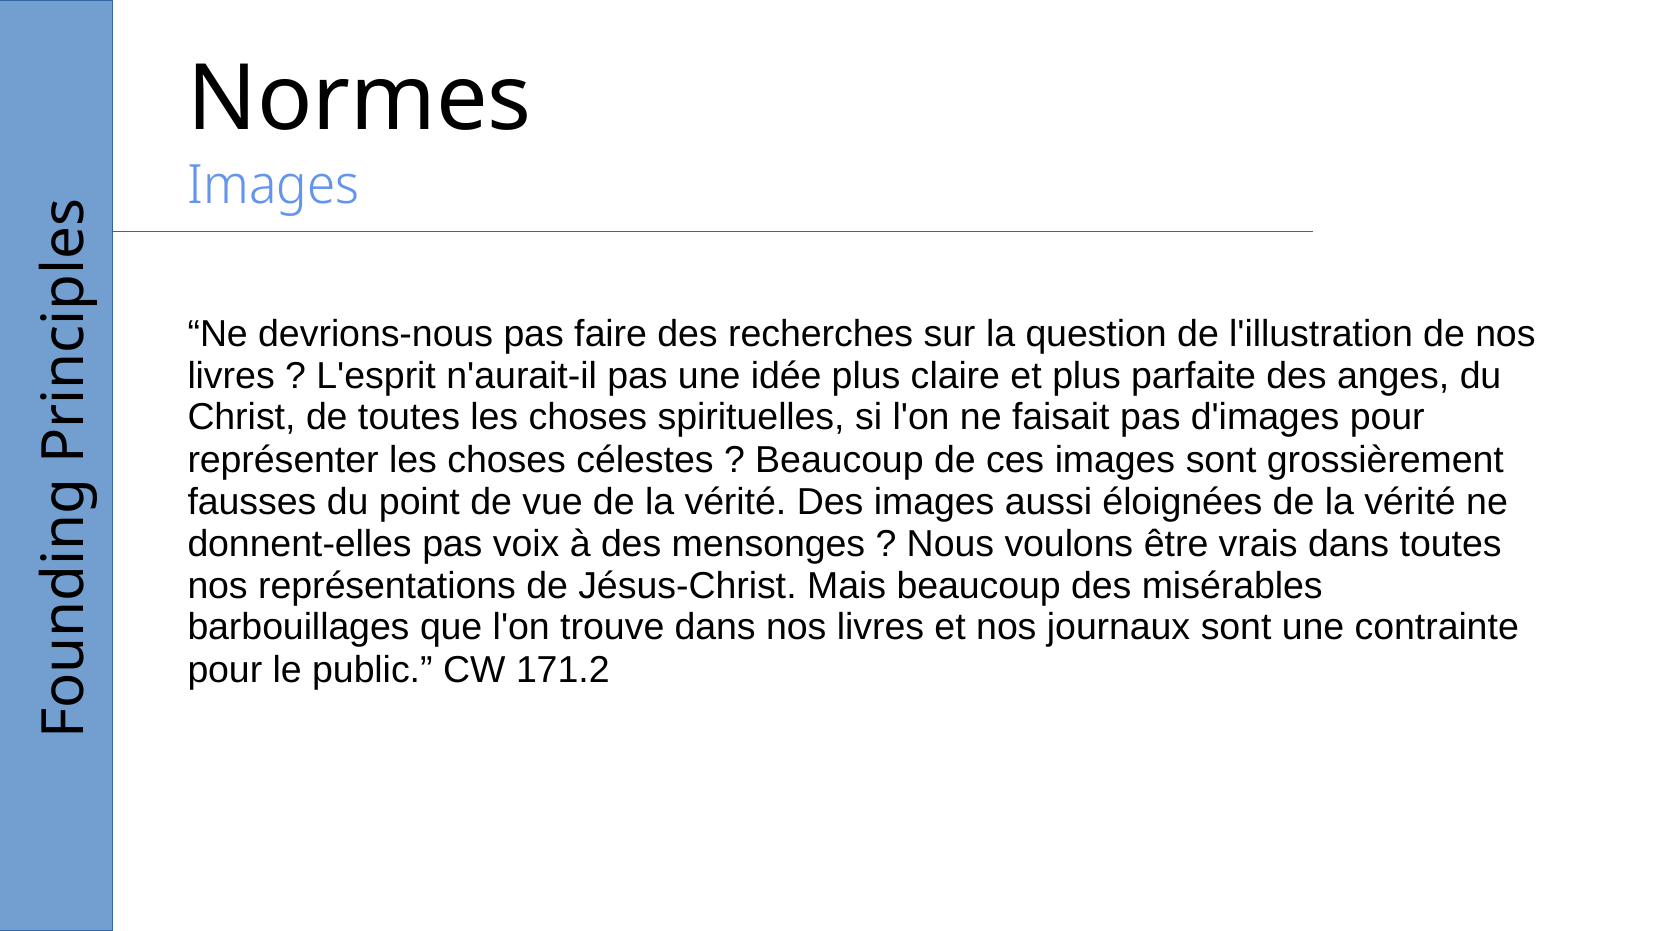

# Normes
Images
“Ne devrions-nous pas faire des recherches sur la question de l'illustration de nos livres ? L'esprit n'aurait-il pas une idée plus claire et plus parfaite des anges, du Christ, de toutes les choses spirituelles, si l'on ne faisait pas d'images pour représenter les choses célestes ? Beaucoup de ces images sont grossièrement fausses du point de vue de la vérité. Des images aussi éloignées de la vérité ne donnent-elles pas voix à des mensonges ? Nous voulons être vrais dans toutes nos représentations de Jésus-Christ. Mais beaucoup des misérables barbouillages que l'on trouve dans nos livres et nos journaux sont une contrainte pour le public.” CW 171.2
Founding Principles